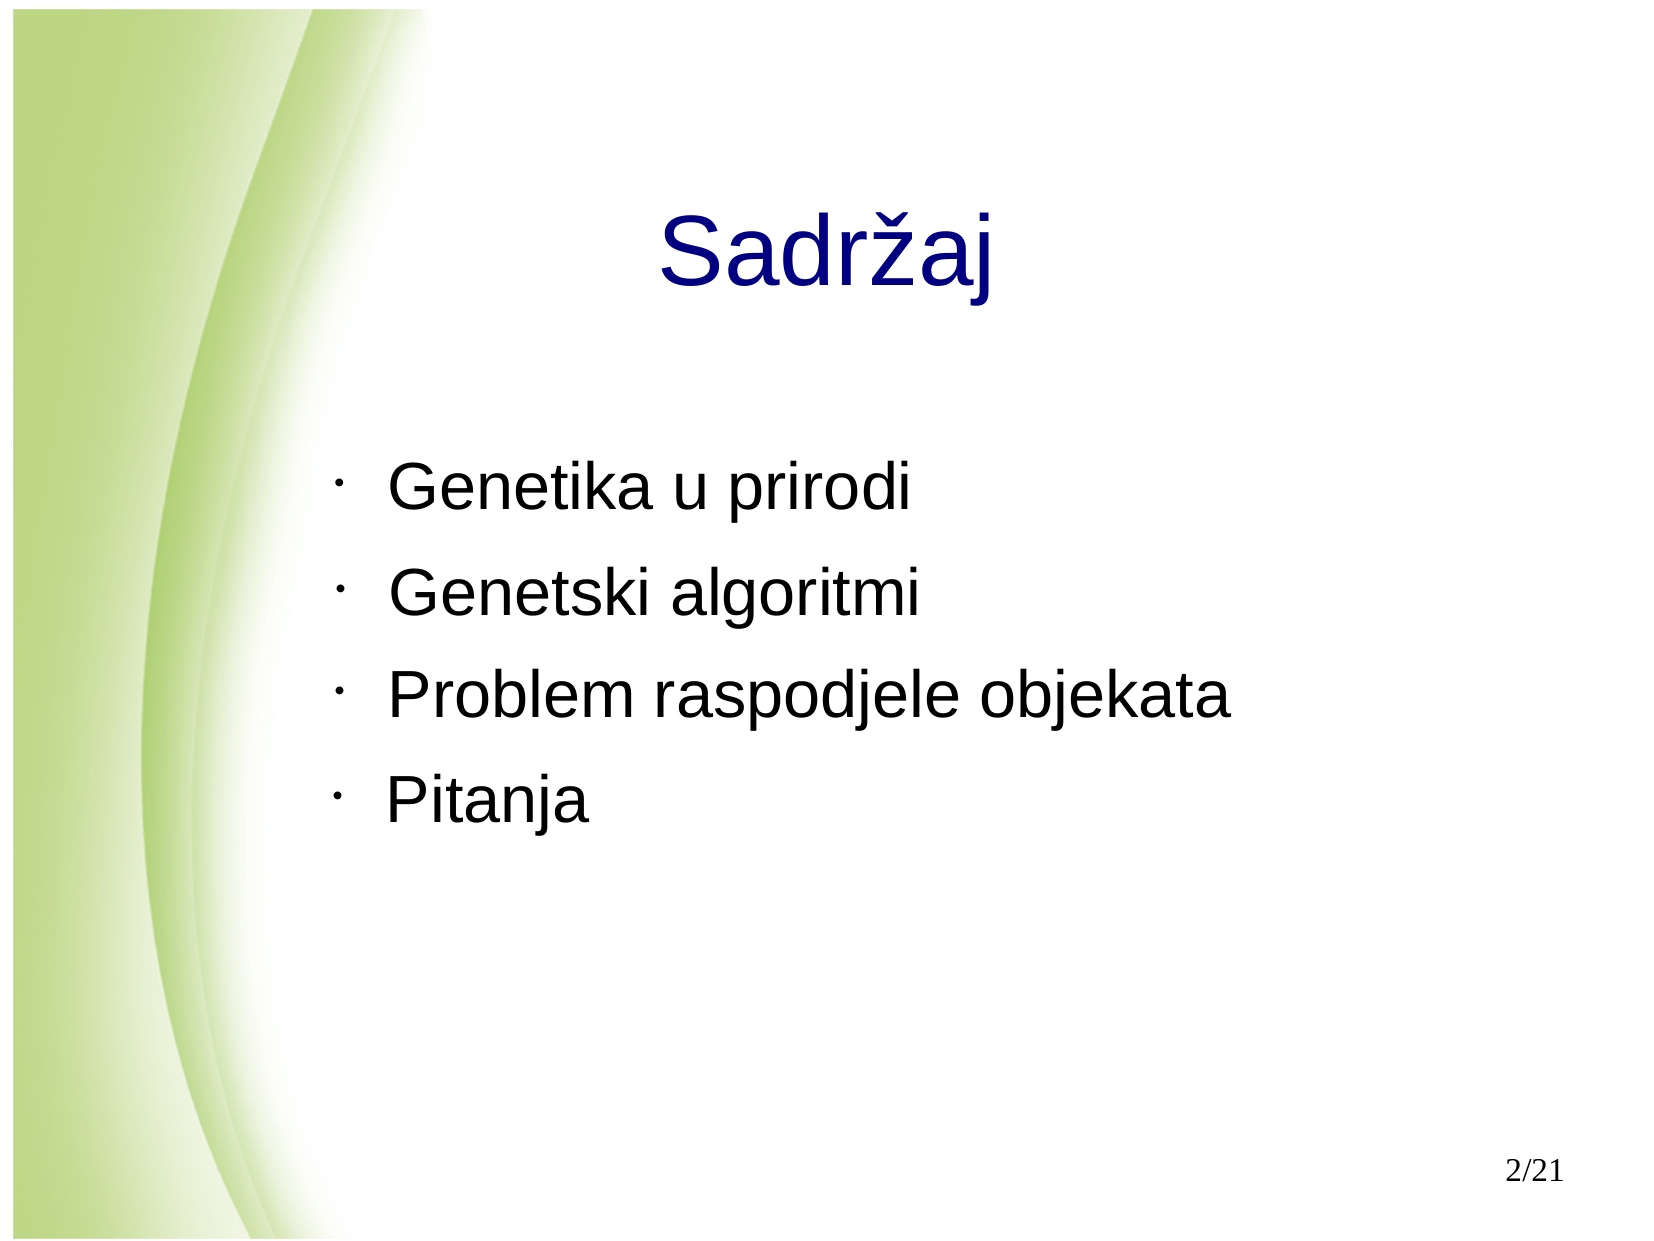

# Sadržaj
Genetika u prirodi
Genetski algoritmi
Problem raspodjele objekata
Pitanja